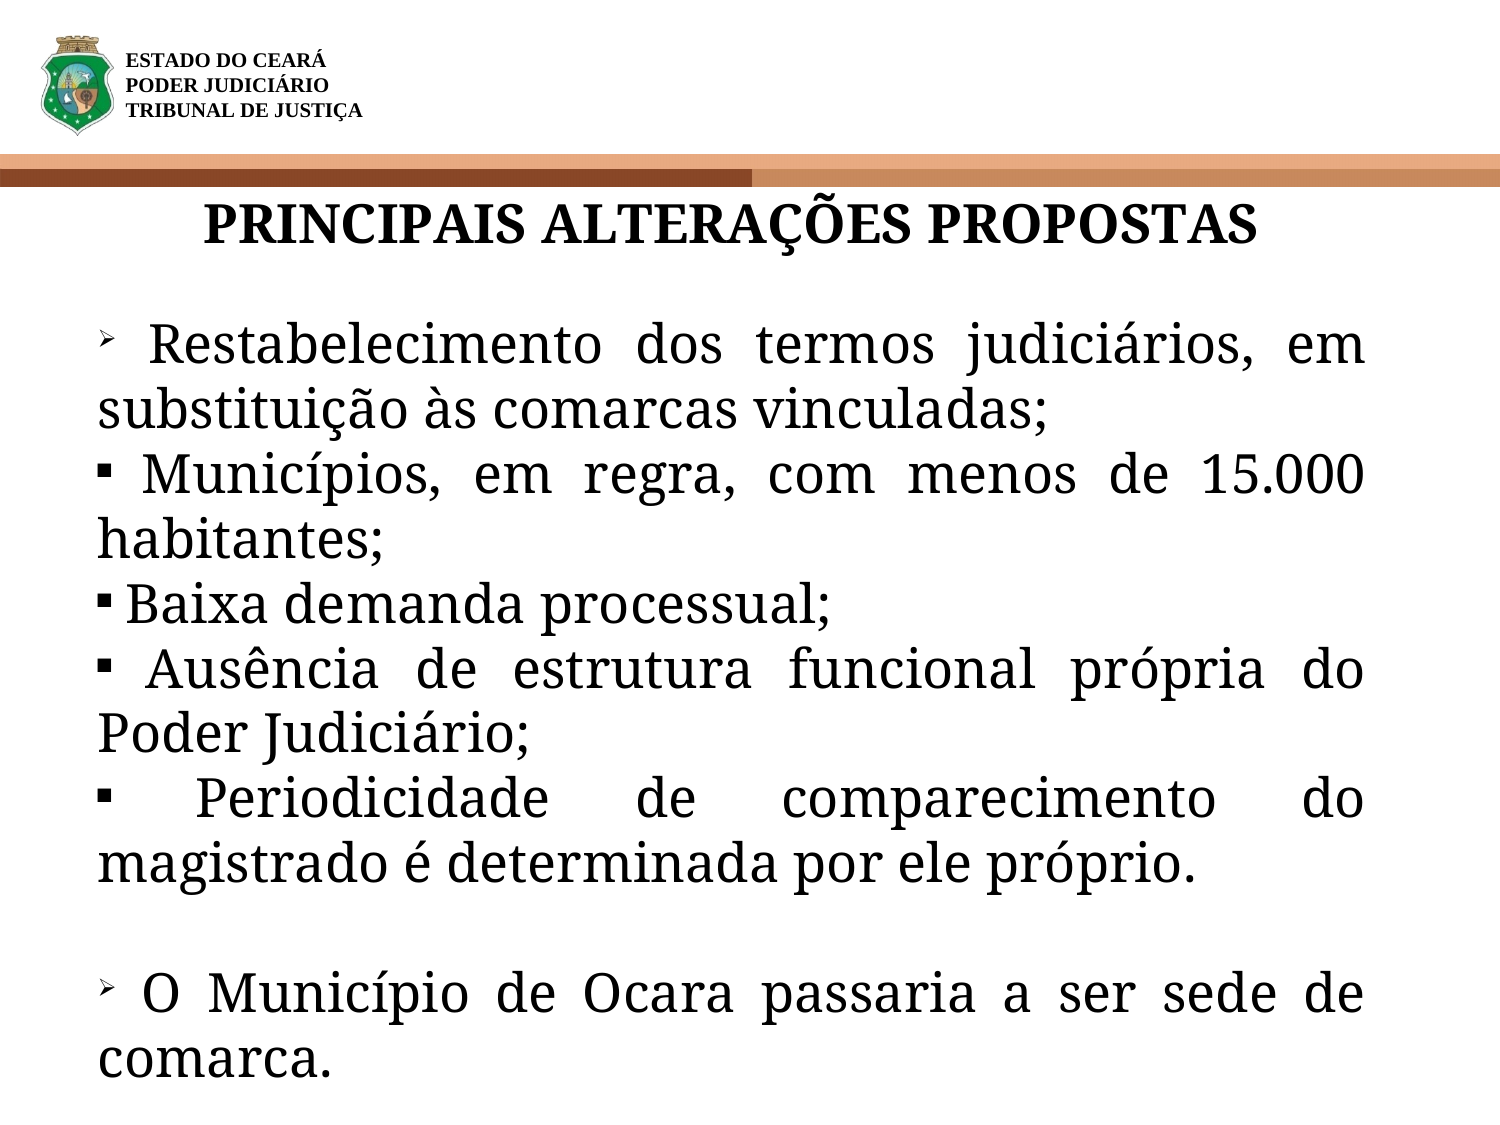

PRINCIPAIS ALTERAÇÕES PROPOSTAS
 Restabelecimento dos termos judiciários, em substituição às comarcas vinculadas;
 Municípios, em regra, com menos de 15.000 habitantes;
 Baixa demanda processual;
 Ausência de estrutura funcional própria do Poder Judiciário;
 Periodicidade de comparecimento do magistrado é determinada por ele próprio.
 O Município de Ocara passaria a ser sede de comarca.